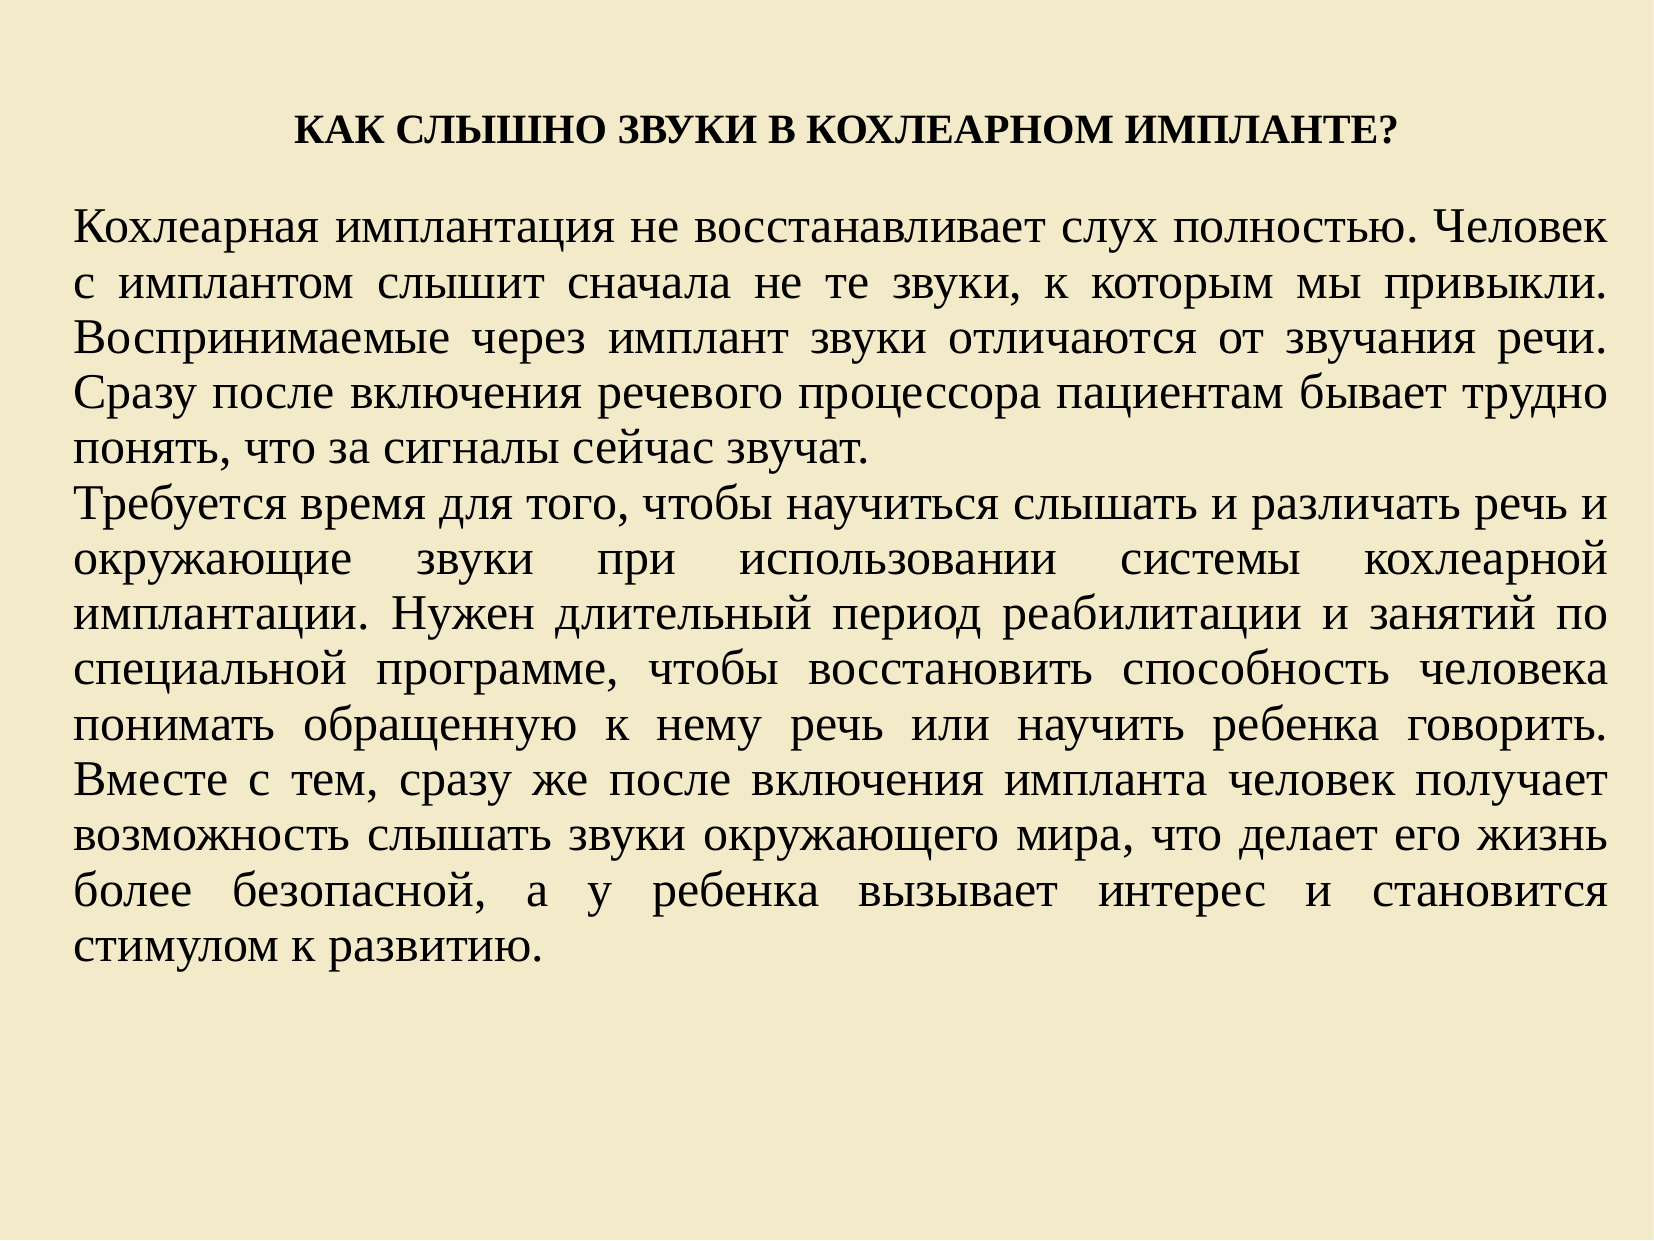

КАК СЛЫШНО ЗВУКИ В КОХЛЕАРНОМ ИМПЛАНТЕ?
Кохлеарная имплантация не восстанавливает слух полностью. Человек с имплантом слышит сначала не те звуки, к которым мы привыкли. Воспринимаемые через имплант звуки отличаются от звучания речи. Сразу после включения речевого процессора пациентам бывает трудно понять, что за сигналы сейчас звучат.
Требуется время для того, чтобы научиться слышать и различать речь и окружающие звуки при использовании системы кохлеарной имплантации. Нужен длительный период реабилитации и занятий по специальной программе, чтобы восстановить способность человека понимать обращенную к нему речь или научить ребенка говорить. Вместе с тем, сразу же после включения импланта человек получает возможность слышать звуки окружающего мира, что делает его жизнь более безопасной, а у ребенка вызывает интерес и становится стимулом к развитию.